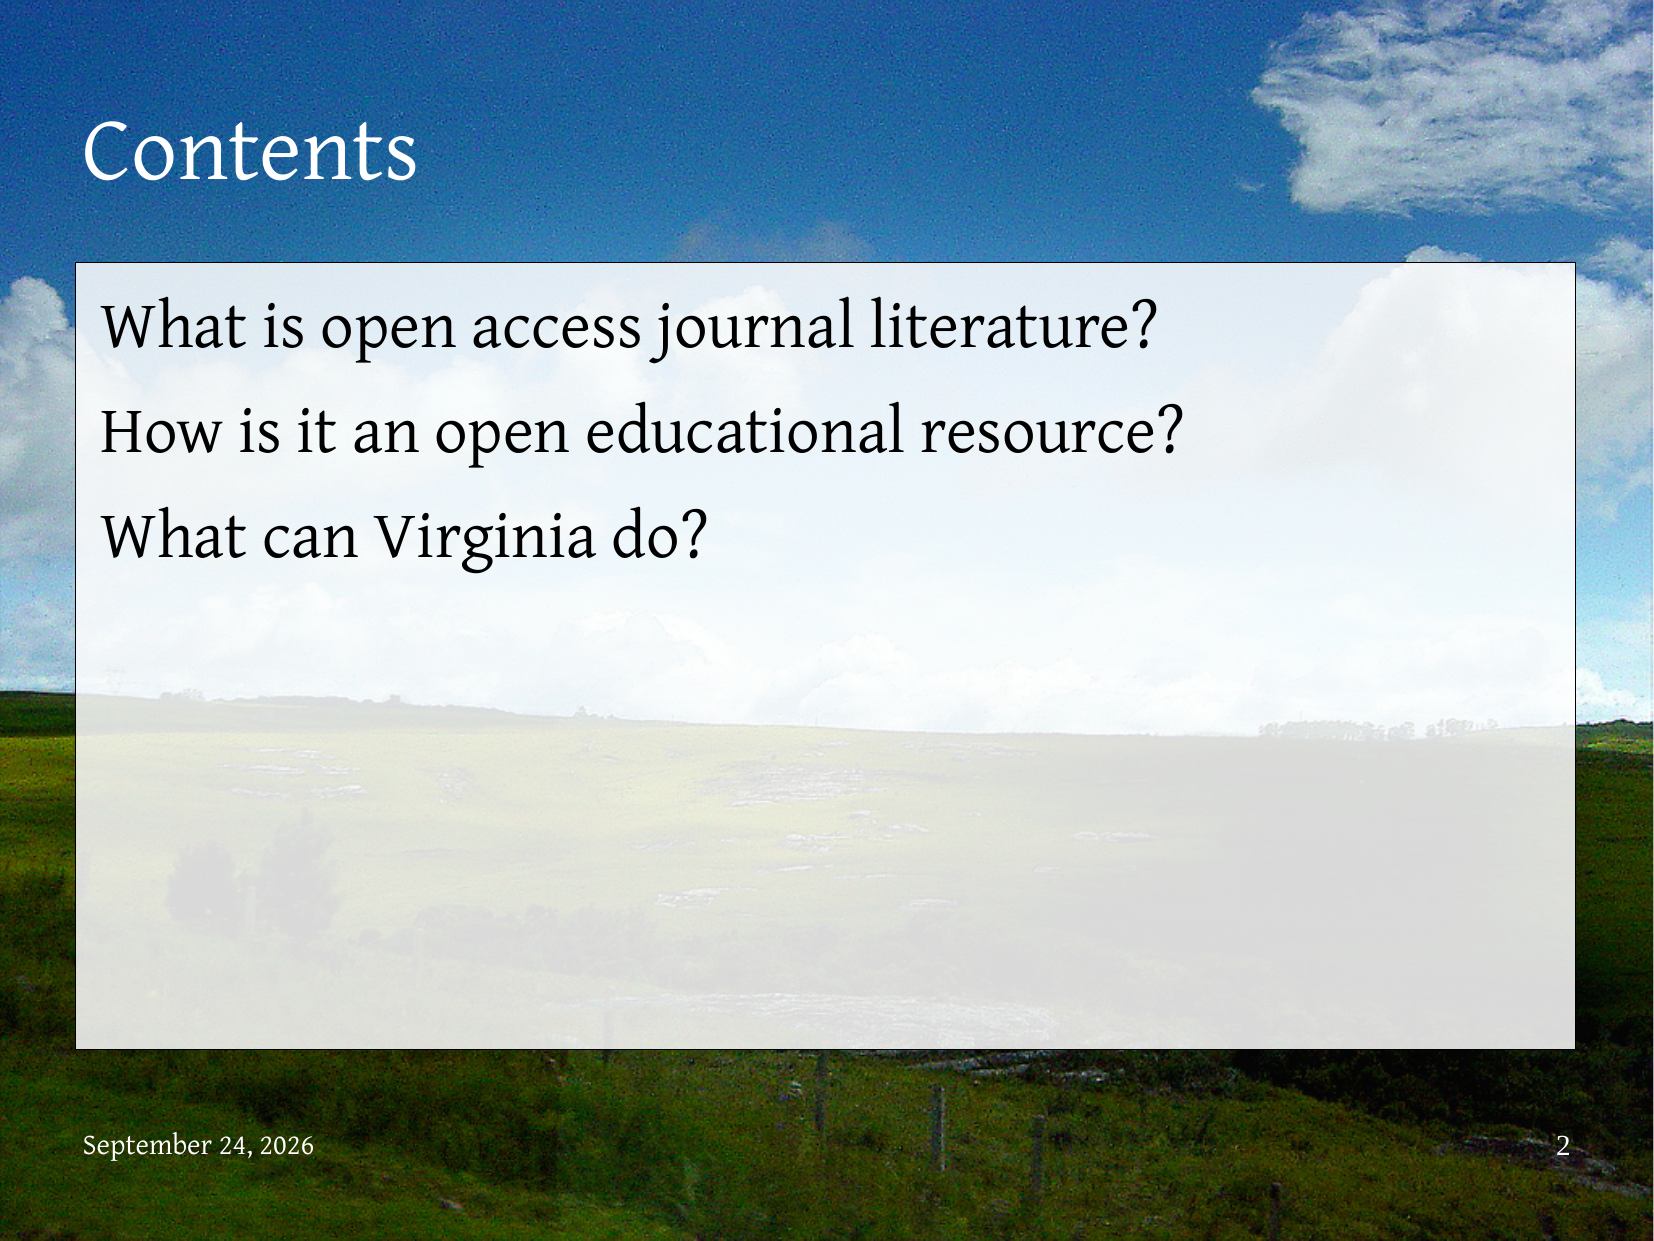

# Contents
What is open access journal literature?
How is it an open educational resource?
What can Virginia do?
2